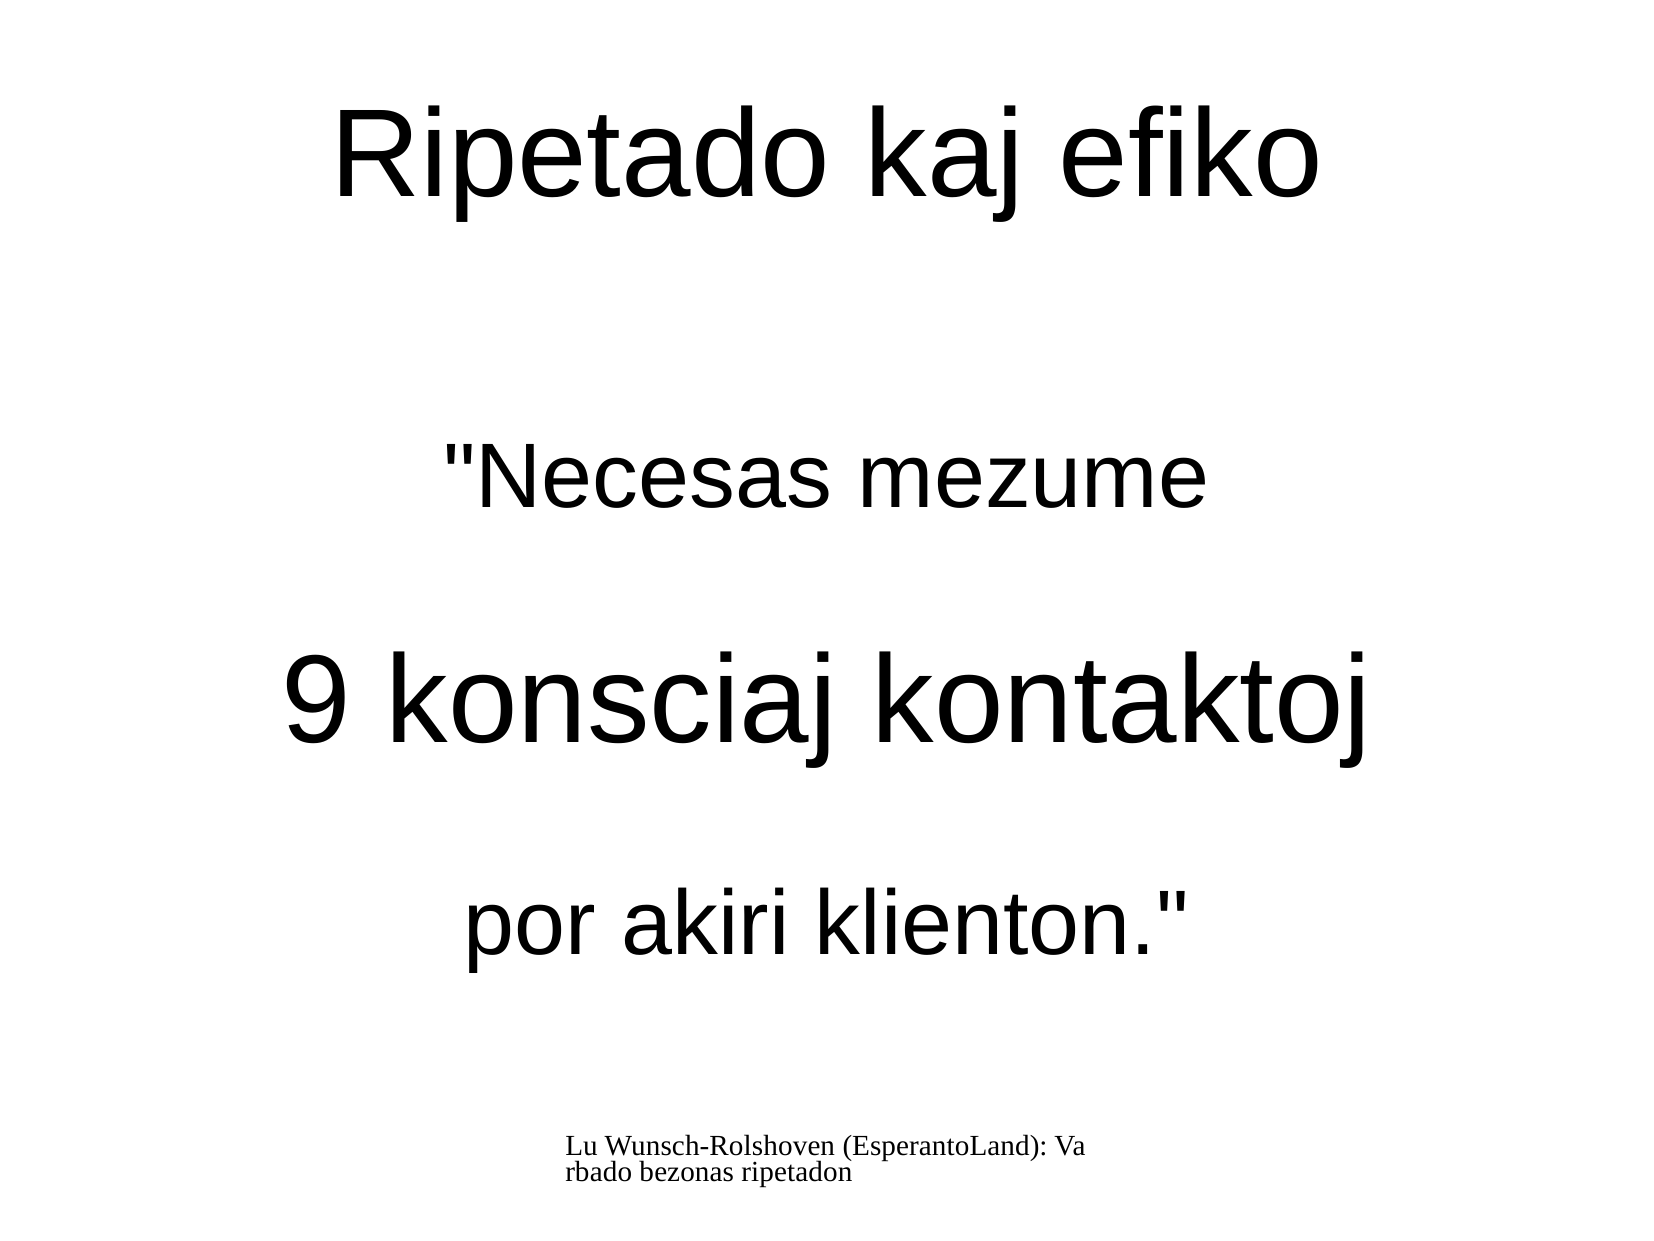

# Ripetado kaj efiko
"Necesas mezume
9 konsciaj kontaktoj
por akiri klienton."
Lu Wunsch-Rolshoven (EsperantoLand): Varbado bezonas ripetadon